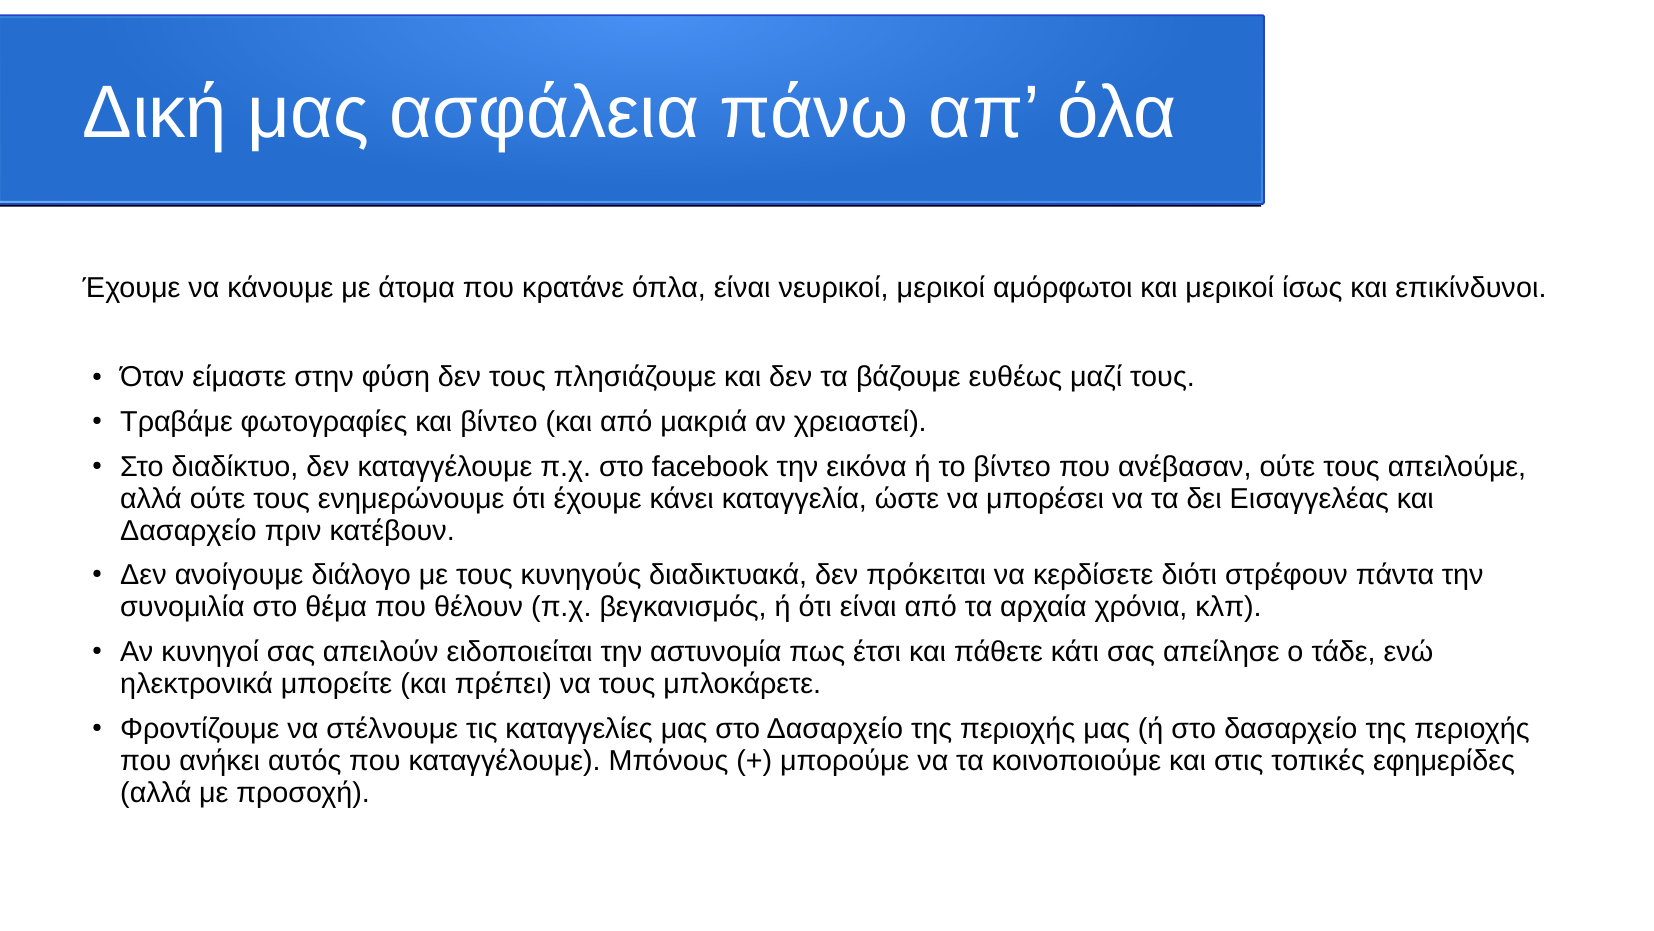

# Δική μας ασφάλεια πάνω απ’ όλα
Έχουμε να κάνουμε με άτομα που κρατάνε όπλα, είναι νευρικοί, μερικοί αμόρφωτοι και μερικοί ίσως και επικίνδυνοι.
Όταν είμαστε στην φύση δεν τους πλησιάζουμε και δεν τα βάζουμε ευθέως μαζί τους.
Τραβάμε φωτογραφίες και βίντεο (και από μακριά αν χρειαστεί).
Στο διαδίκτυο, δεν καταγγέλουμε π.χ. στο facebook την εικόνα ή το βίντεο που ανέβασαν, ούτε τους απειλούμε, αλλά ούτε τους ενημερώνουμε ότι έχουμε κάνει καταγγελία, ώστε να μπορέσει να τα δει Εισαγγελέας και Δασαρχείο πριν κατέβουν.
Δεν ανοίγουμε διάλογο με τους κυνηγούς διαδικτυακά, δεν πρόκειται να κερδίσετε διότι στρέφουν πάντα την συνομιλία στο θέμα που θέλουν (π.χ. βεγκανισμός, ή ότι είναι από τα αρχαία χρόνια, κλπ).
Αν κυνηγοί σας απειλούν ειδοποιείται την αστυνομία πως έτσι και πάθετε κάτι σας απείλησε ο τάδε, ενώ ηλεκτρονικά μπορείτε (και πρέπει) να τους μπλοκάρετε.
Φροντίζουμε να στέλνουμε τις καταγγελίες μας στο Δασαρχείο της περιοχής μας (ή στο δασαρχείο της περιοχής που ανήκει αυτός που καταγγέλουμε). Μπόνους (+) μπορούμε να τα κοινοποιούμε και στις τοπικές εφημερίδες (αλλά με προσοχή).